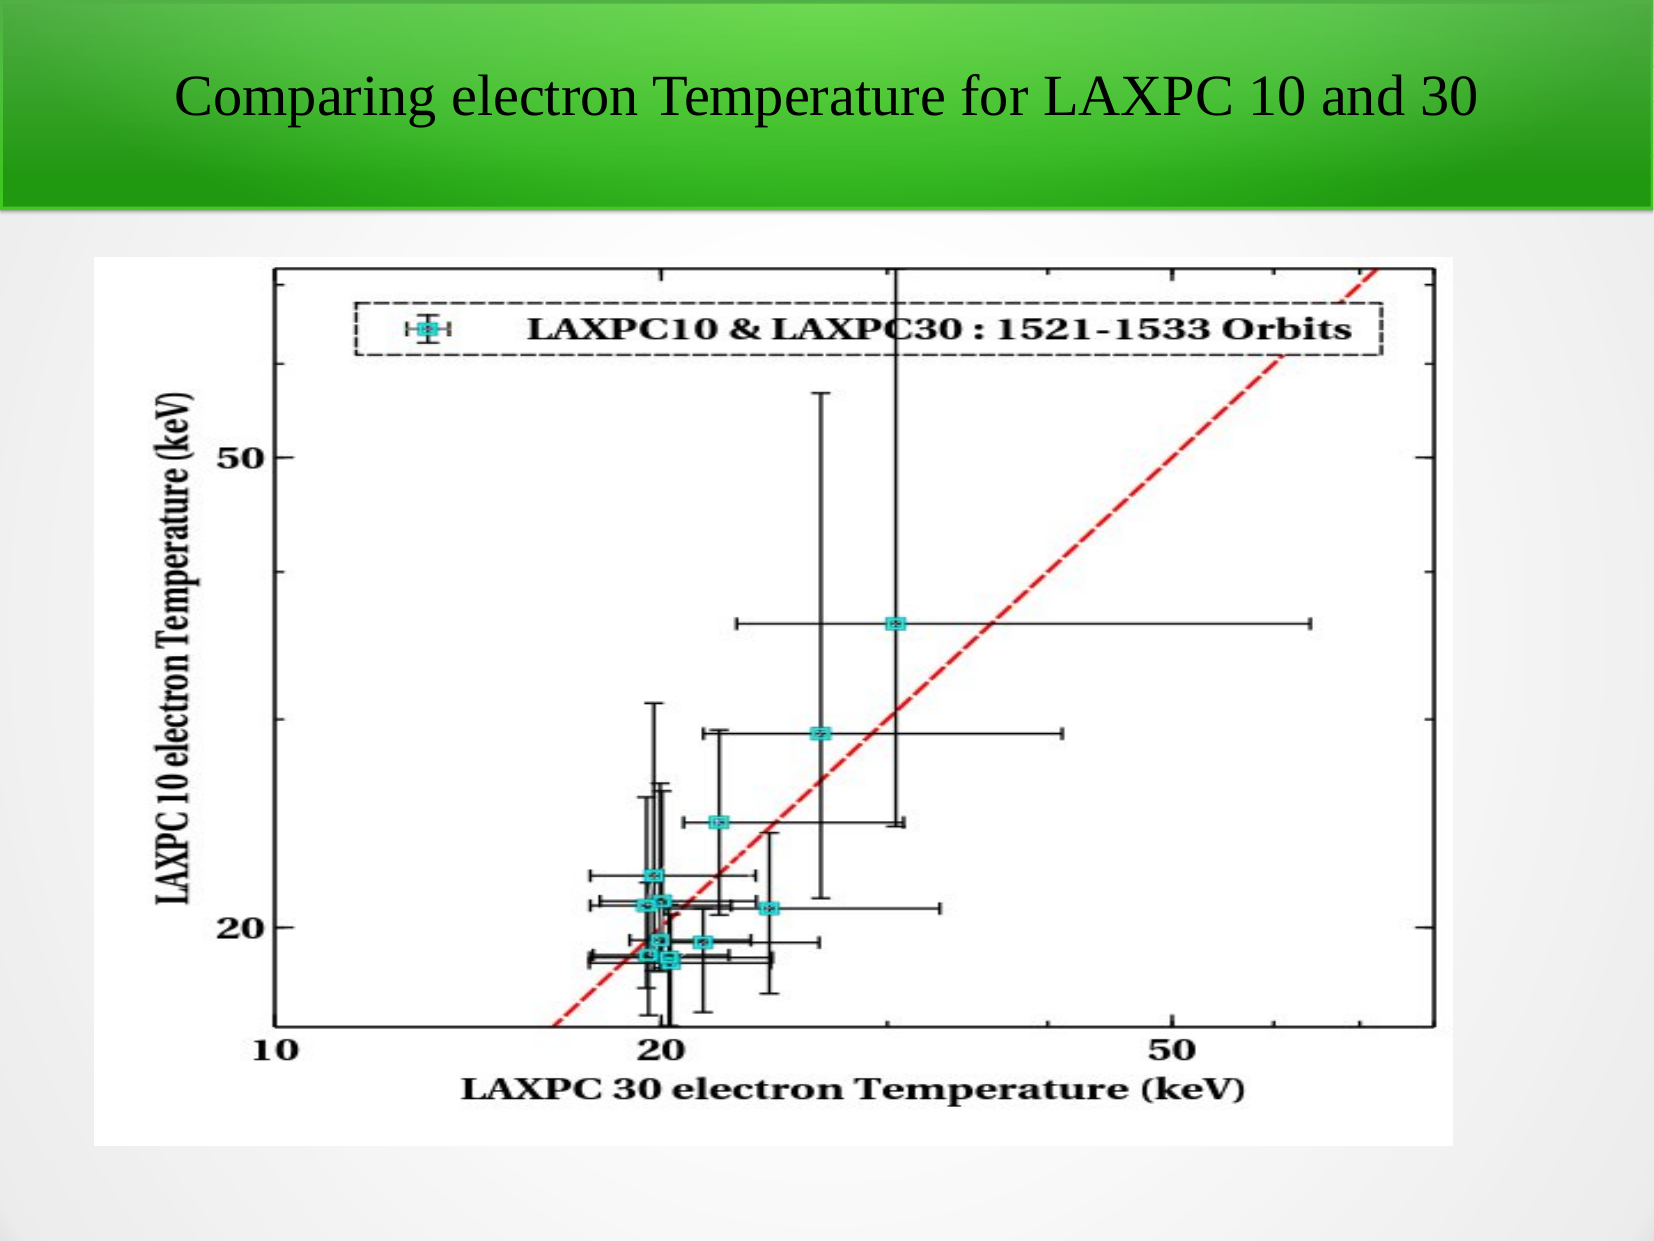

# Comparing electron Temperature for LAXPC 10 and 30